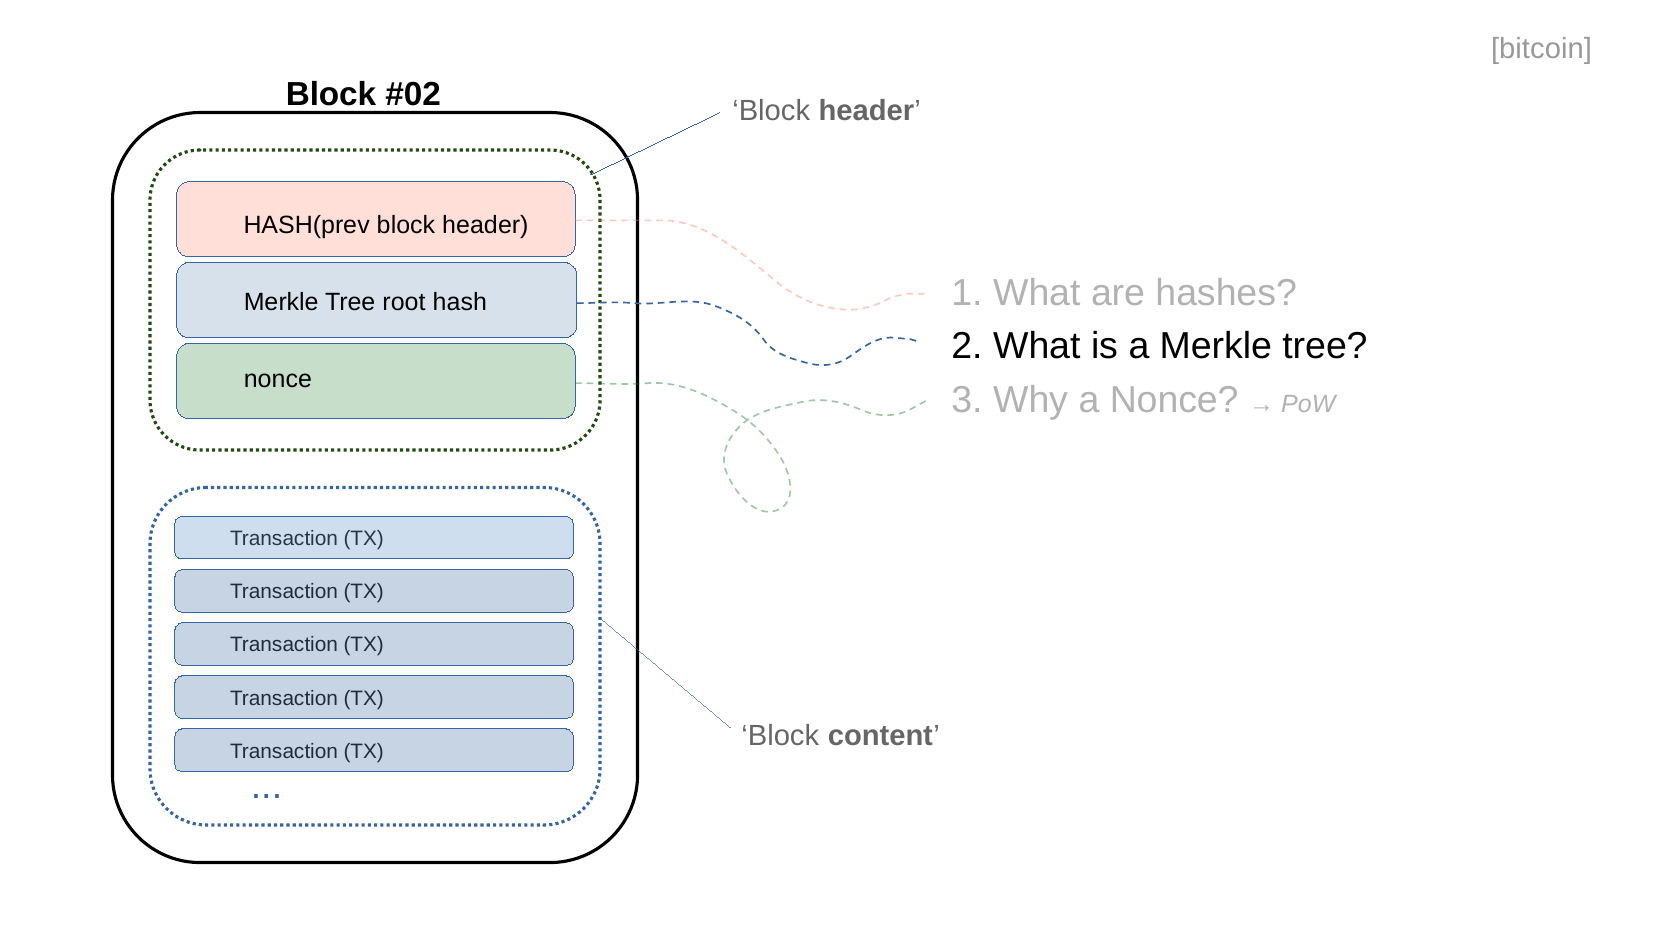

[bitcoin]
Block #02
‘Block header’
HASH(prev block header)
1. What are hashes?
2. What is a Merkle tree?
3. Why a Nonce? → PoW
Merkle Tree root hash
nonce
Transaction (TX)
Transaction (TX)
Transaction (TX)
Transaction (TX)
‘Block content’
Transaction (TX)
...